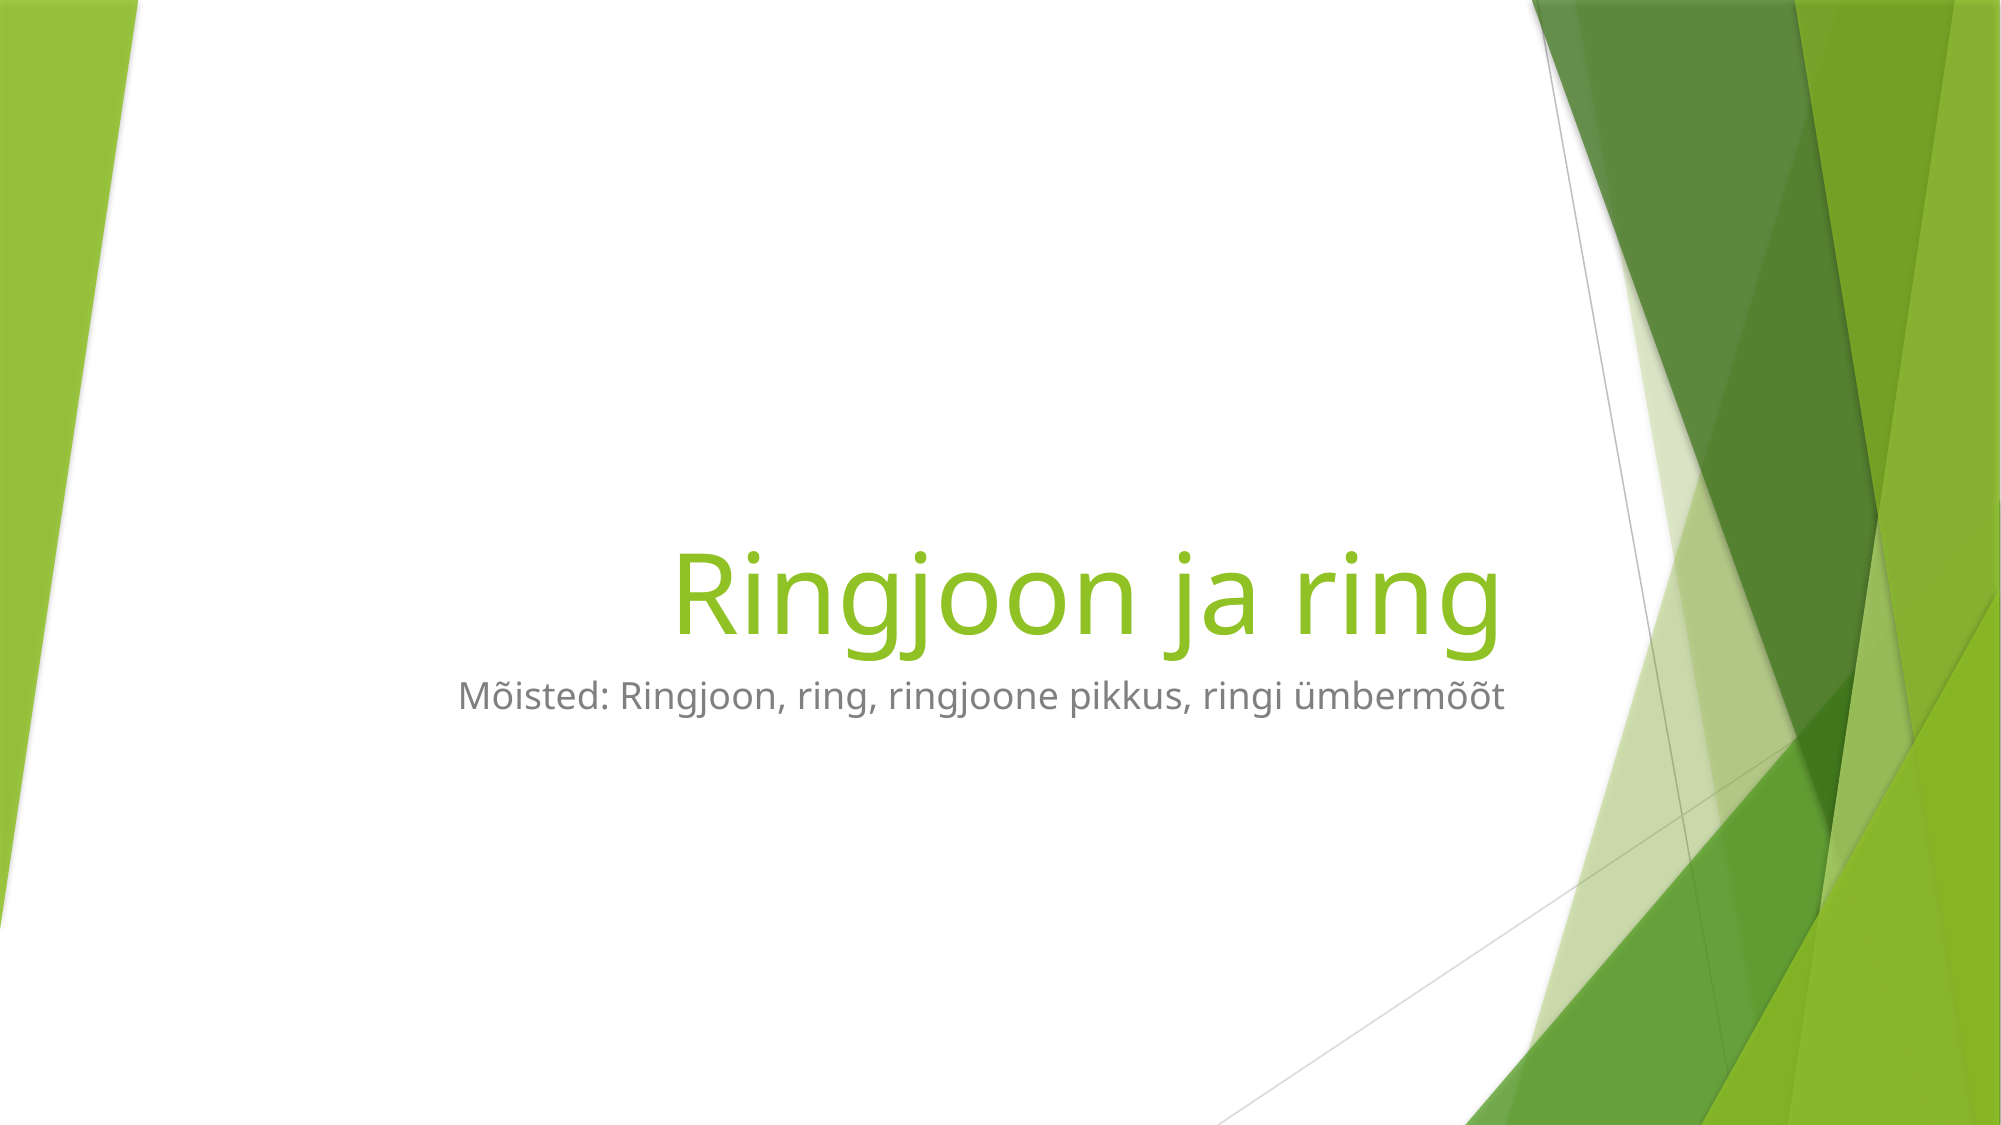

# Ringjoon ja ring
Mõisted: Ringjoon, ring, ringjoone pikkus, ringi ümbermõõt